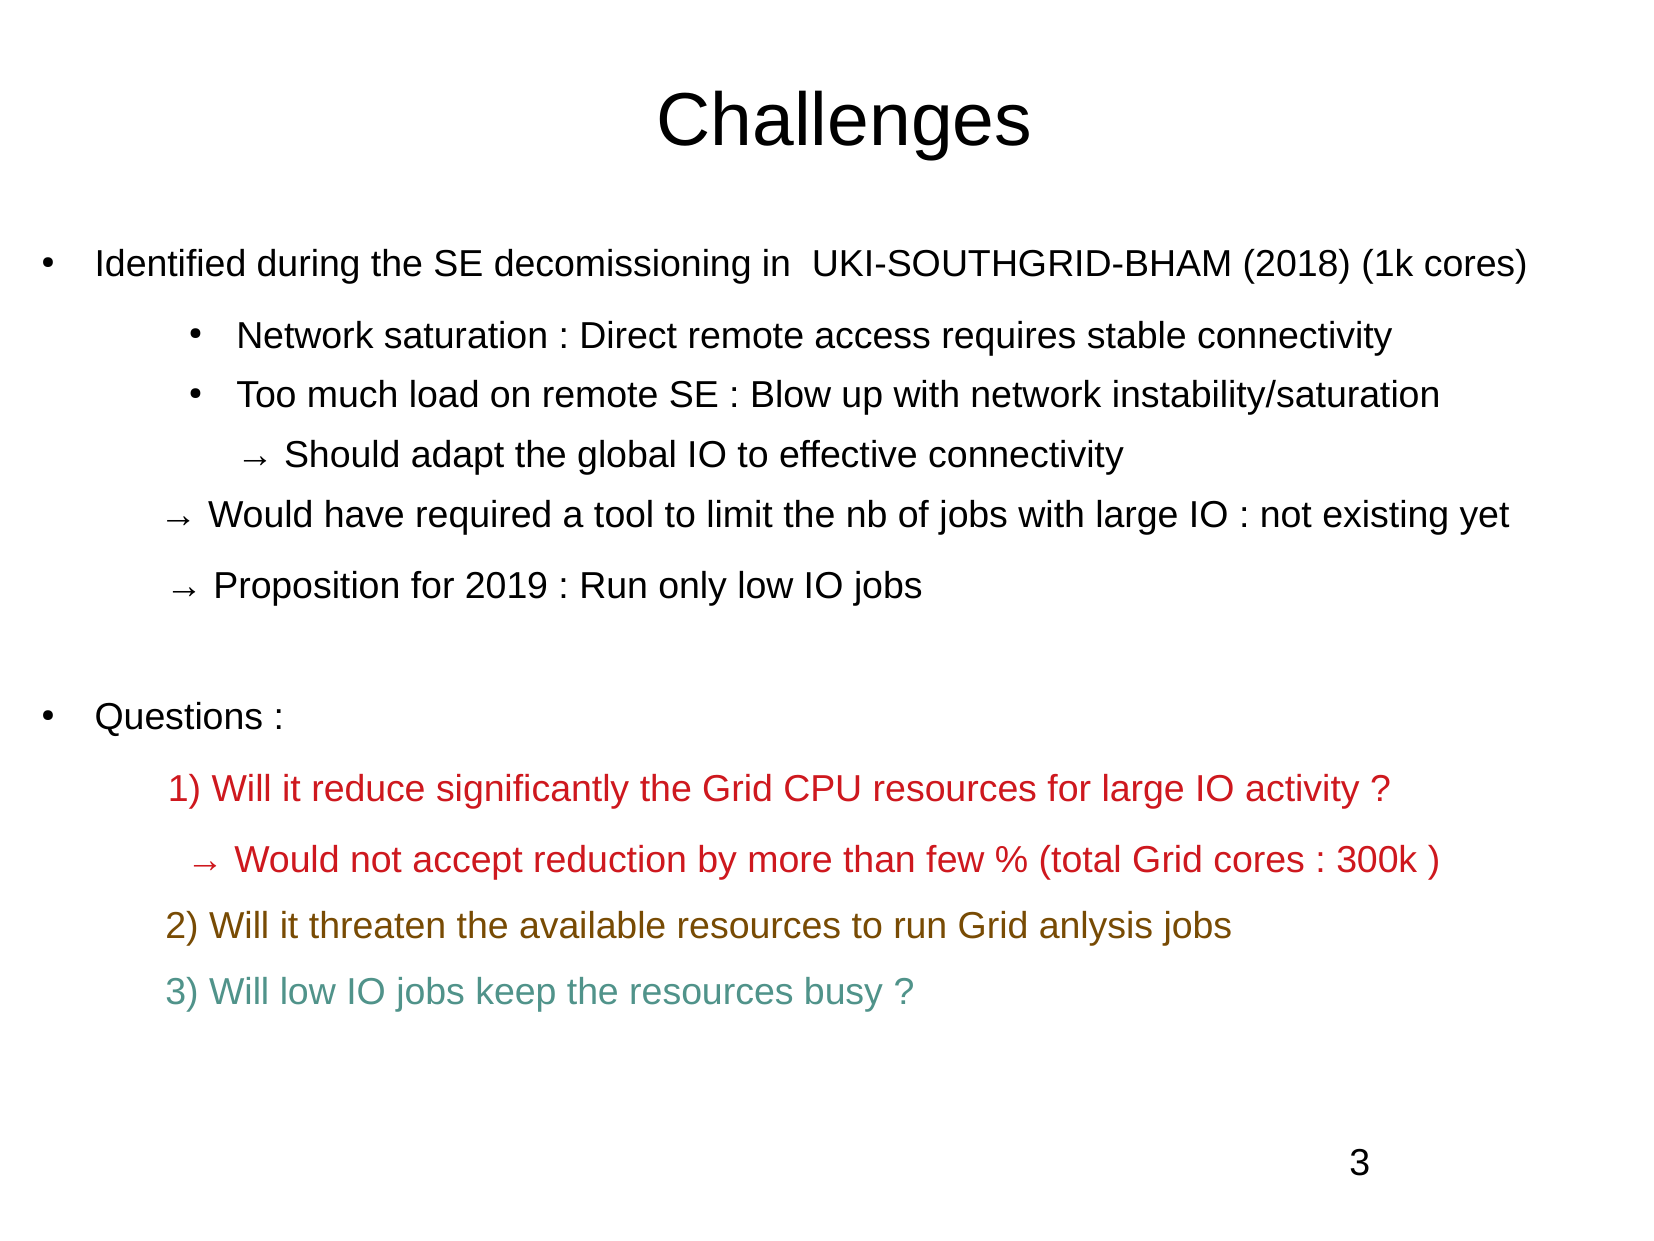

# Challenges
Identified during the SE decomissioning in UKI-SOUTHGRID-BHAM (2018) (1k cores)
Network saturation : Direct remote access requires stable connectivity
Too much load on remote SE : Blow up with network instability/saturation
→ Should adapt the global IO to effective connectivity
 → Would have required a tool to limit the nb of jobs with large IO : not existing yet
→ Proposition for 2019 : Run only low IO jobs
Questions :
 1) Will it reduce significantly the Grid CPU resources for large IO activity ?
 → Would not accept reduction by more than few % (total Grid cores : 300k )
2) Will it threaten the available resources to run Grid anlysis jobs
3) Will low IO jobs keep the resources busy ?